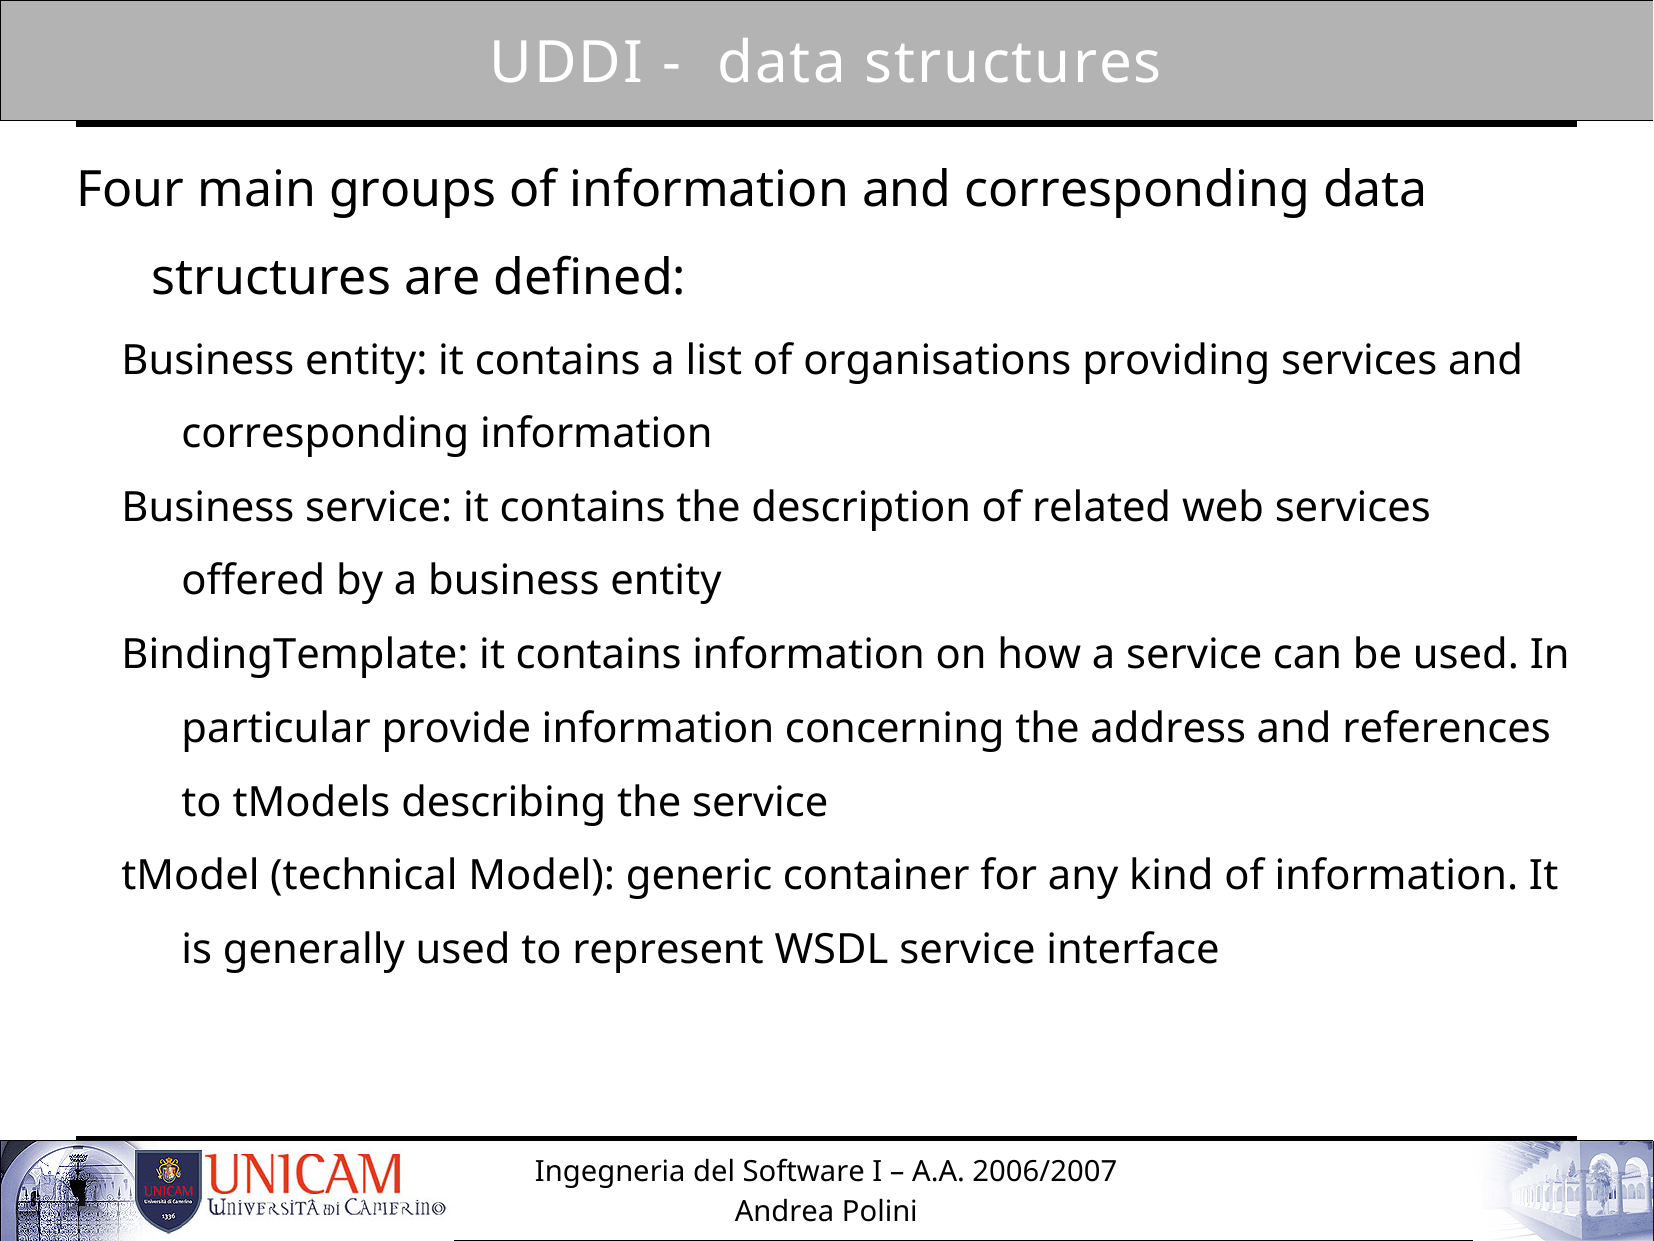

# UDDI - data structures
Four main groups of information and corresponding data structures are defined:
Business entity: it contains a list of organisations providing services and corresponding information
Business service: it contains the description of related web services offered by a business entity
BindingTemplate: it contains information on how a service can be used. In particular provide information concerning the address and references to tModels describing the service
tModel (technical Model): generic container for any kind of information. It is generally used to represent WSDL service interface